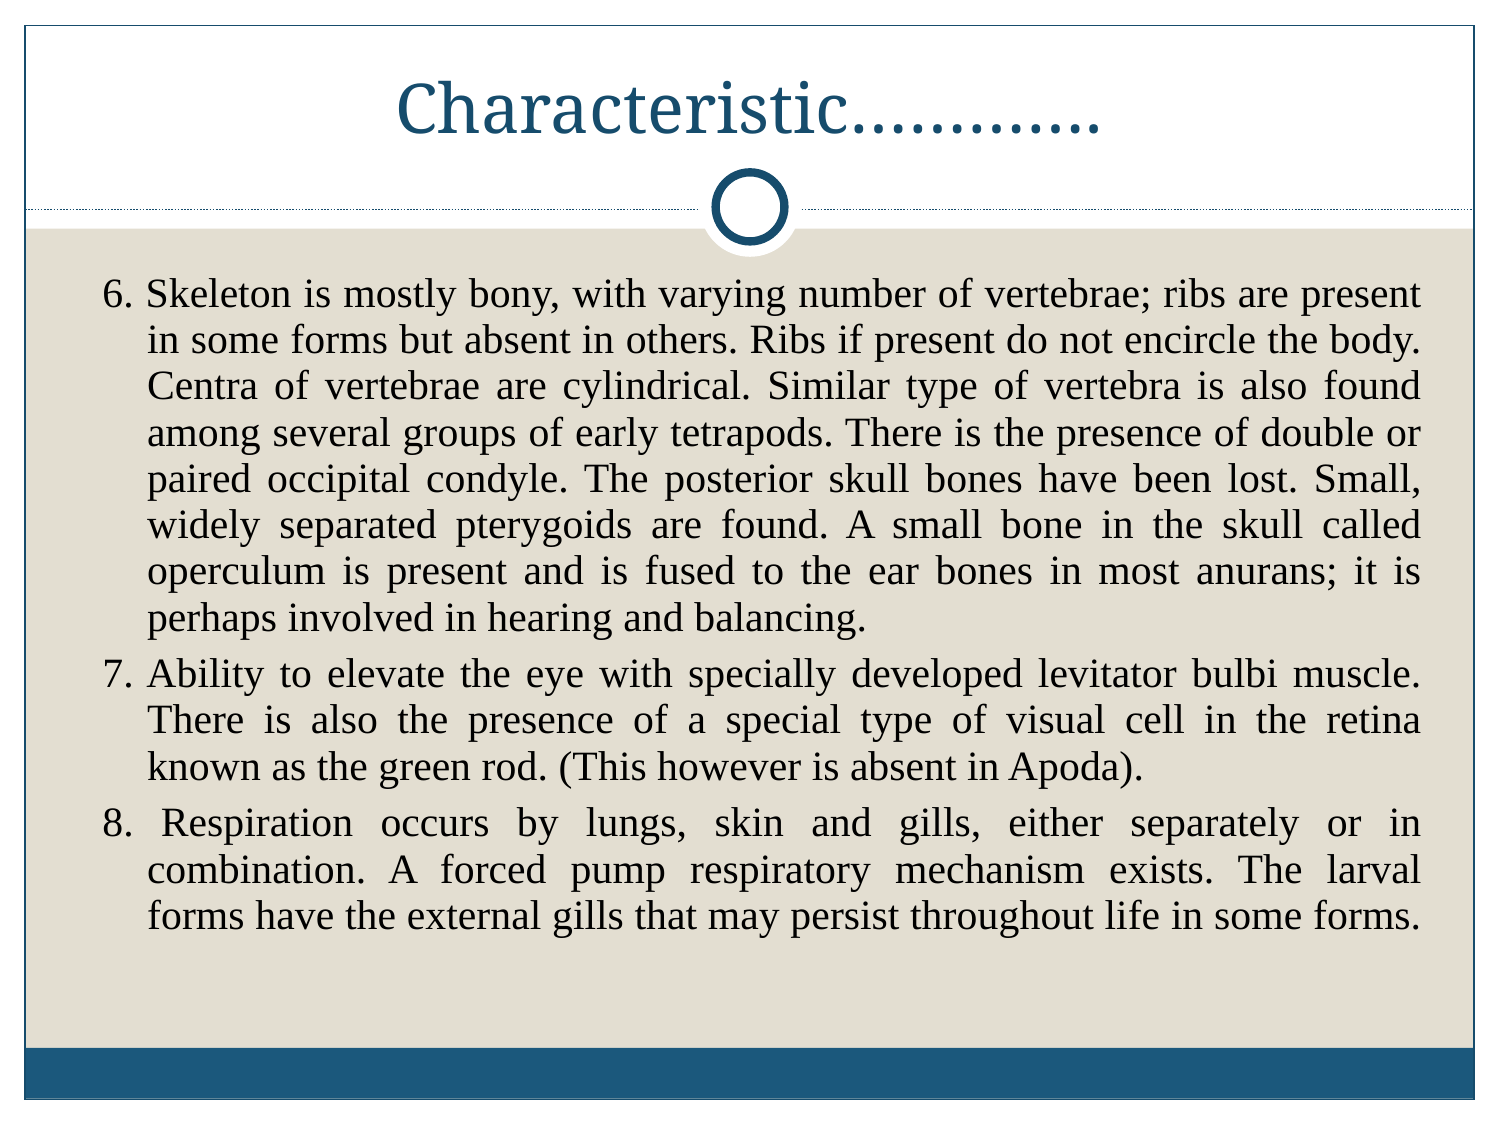

# Characteristic………….
6. Skeleton is mostly bony, with varying number of vertebrae; ribs are present in some forms but absent in others. Ribs if present do not encircle the body. Centra of vertebrae are cylindrical. Similar type of vertebra is also found among several groups of early tetrapods. There is the presence of double or paired occipital condyle. The posterior skull bones have been lost. Small, widely separated pterygoids are found. A small bone in the skull called operculum is present and is fused to the ear bones in most anurans; it is perhaps involved in hearing and balancing.
7. Ability to elevate the eye with specially developed levitator bulbi muscle. There is also the presence of a special type of visual cell in the retina known as the green rod. (This however is absent in Apoda).
8. Respiration occurs by lungs, skin and gills, either separately or in combination. A forced pump respiratory mechanism exists. The larval forms have the external gills that may persist throughout life in some forms.